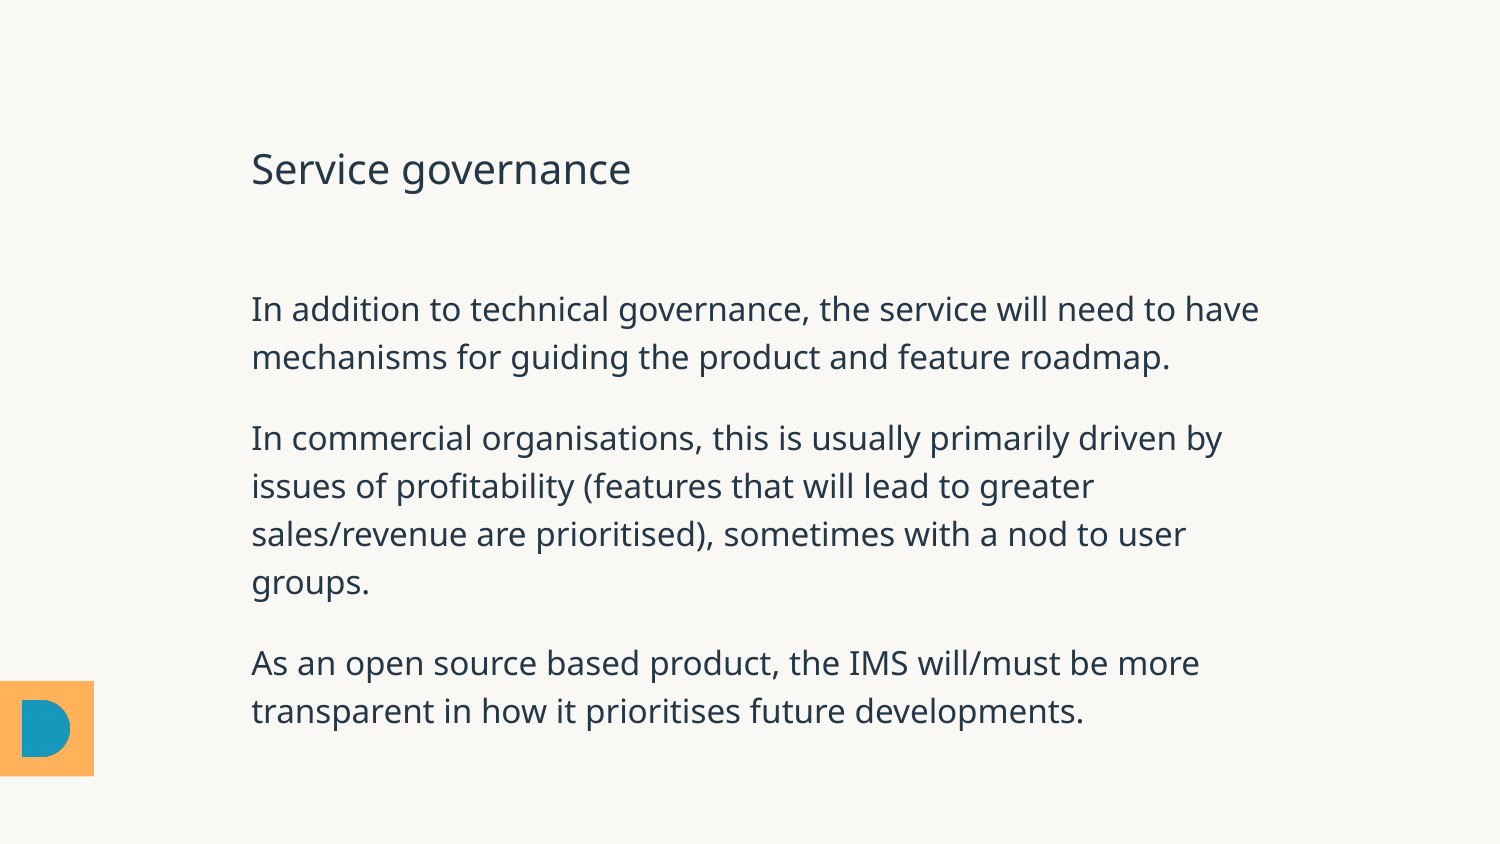

# Service governance
In addition to technical governance, the service will need to have mechanisms for guiding the product and feature roadmap.
In commercial organisations, this is usually primarily driven by issues of profitability (features that will lead to greater sales/revenue are prioritised), sometimes with a nod to user groups.
As an open source based product, the IMS will/must be more transparent in how it prioritises future developments.